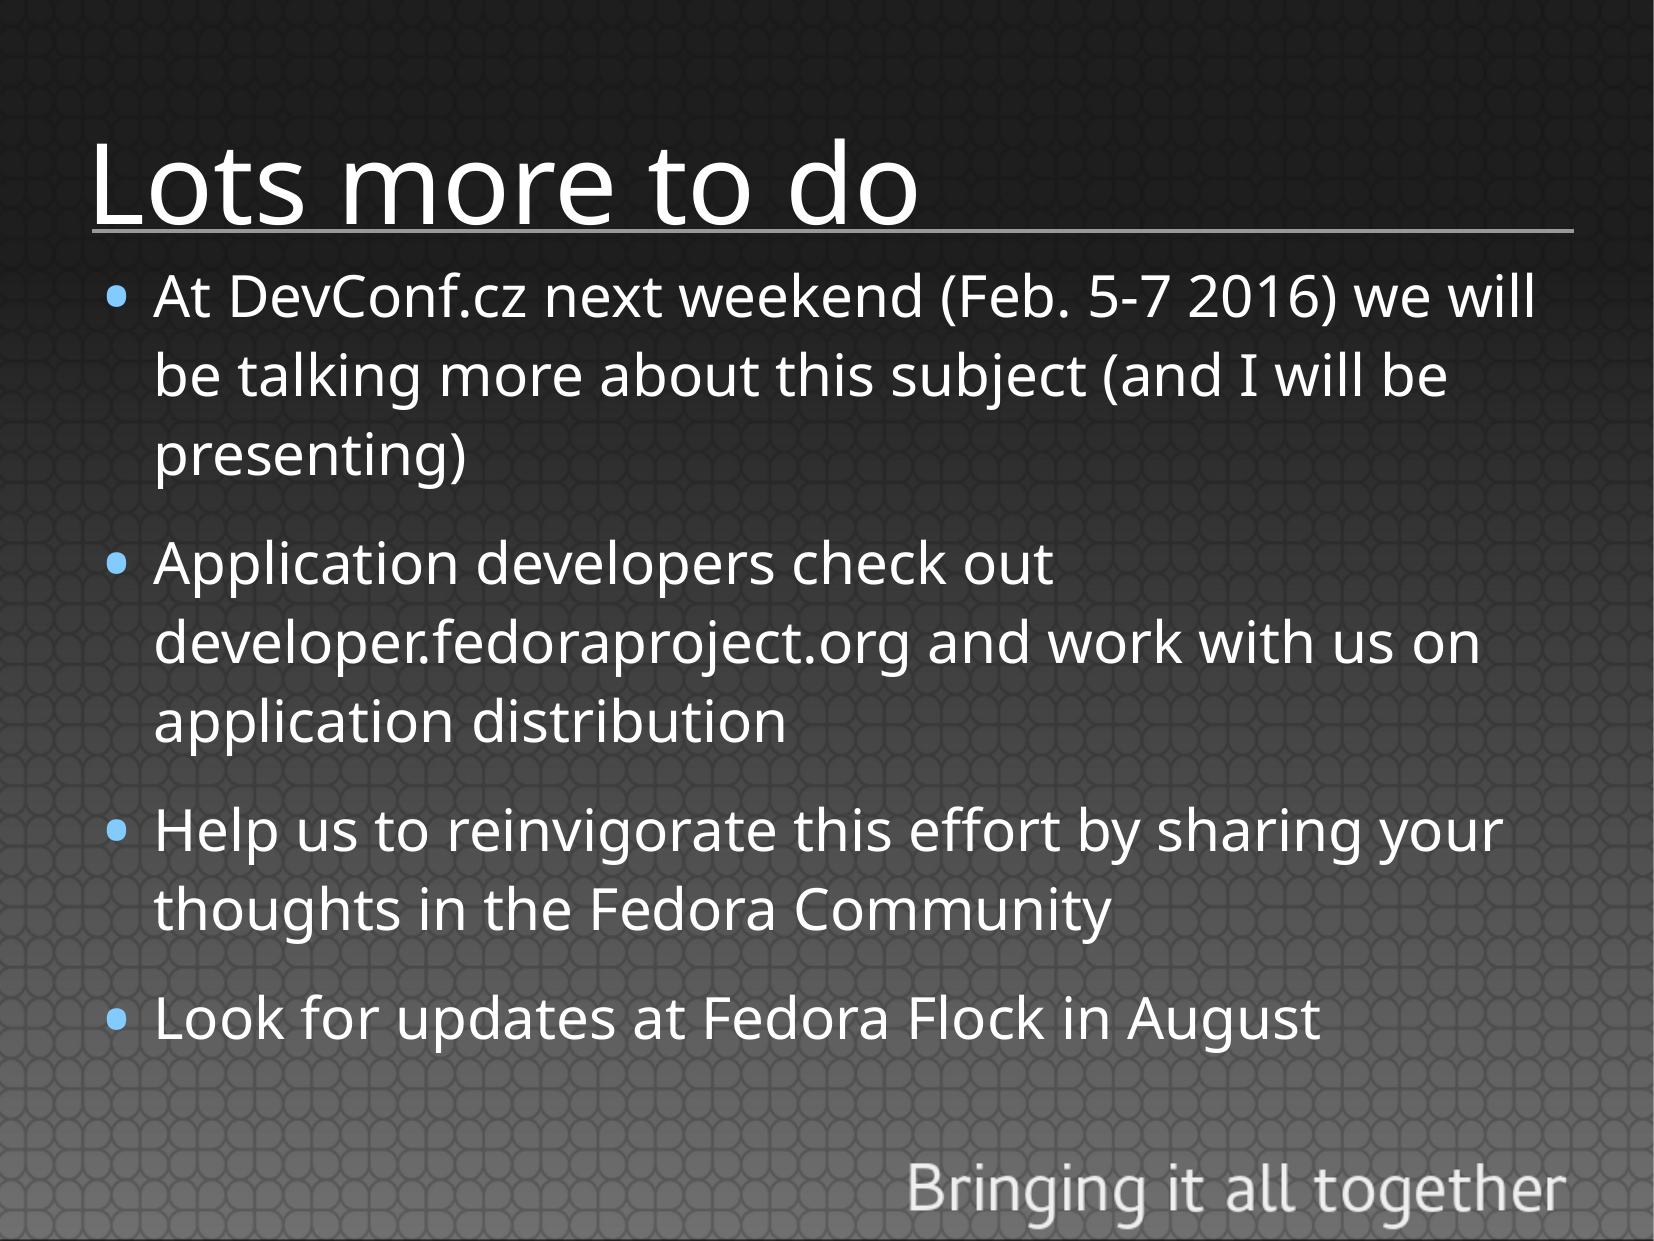

# Lots more to do
At DevConf.cz next weekend (Feb. 5-7 2016) we will be talking more about this subject (and I will be presenting)
Application developers check out developer.fedoraproject.org and work with us on application distribution
Help us to reinvigorate this effort by sharing your thoughts in the Fedora Community
Look for updates at Fedora Flock in August